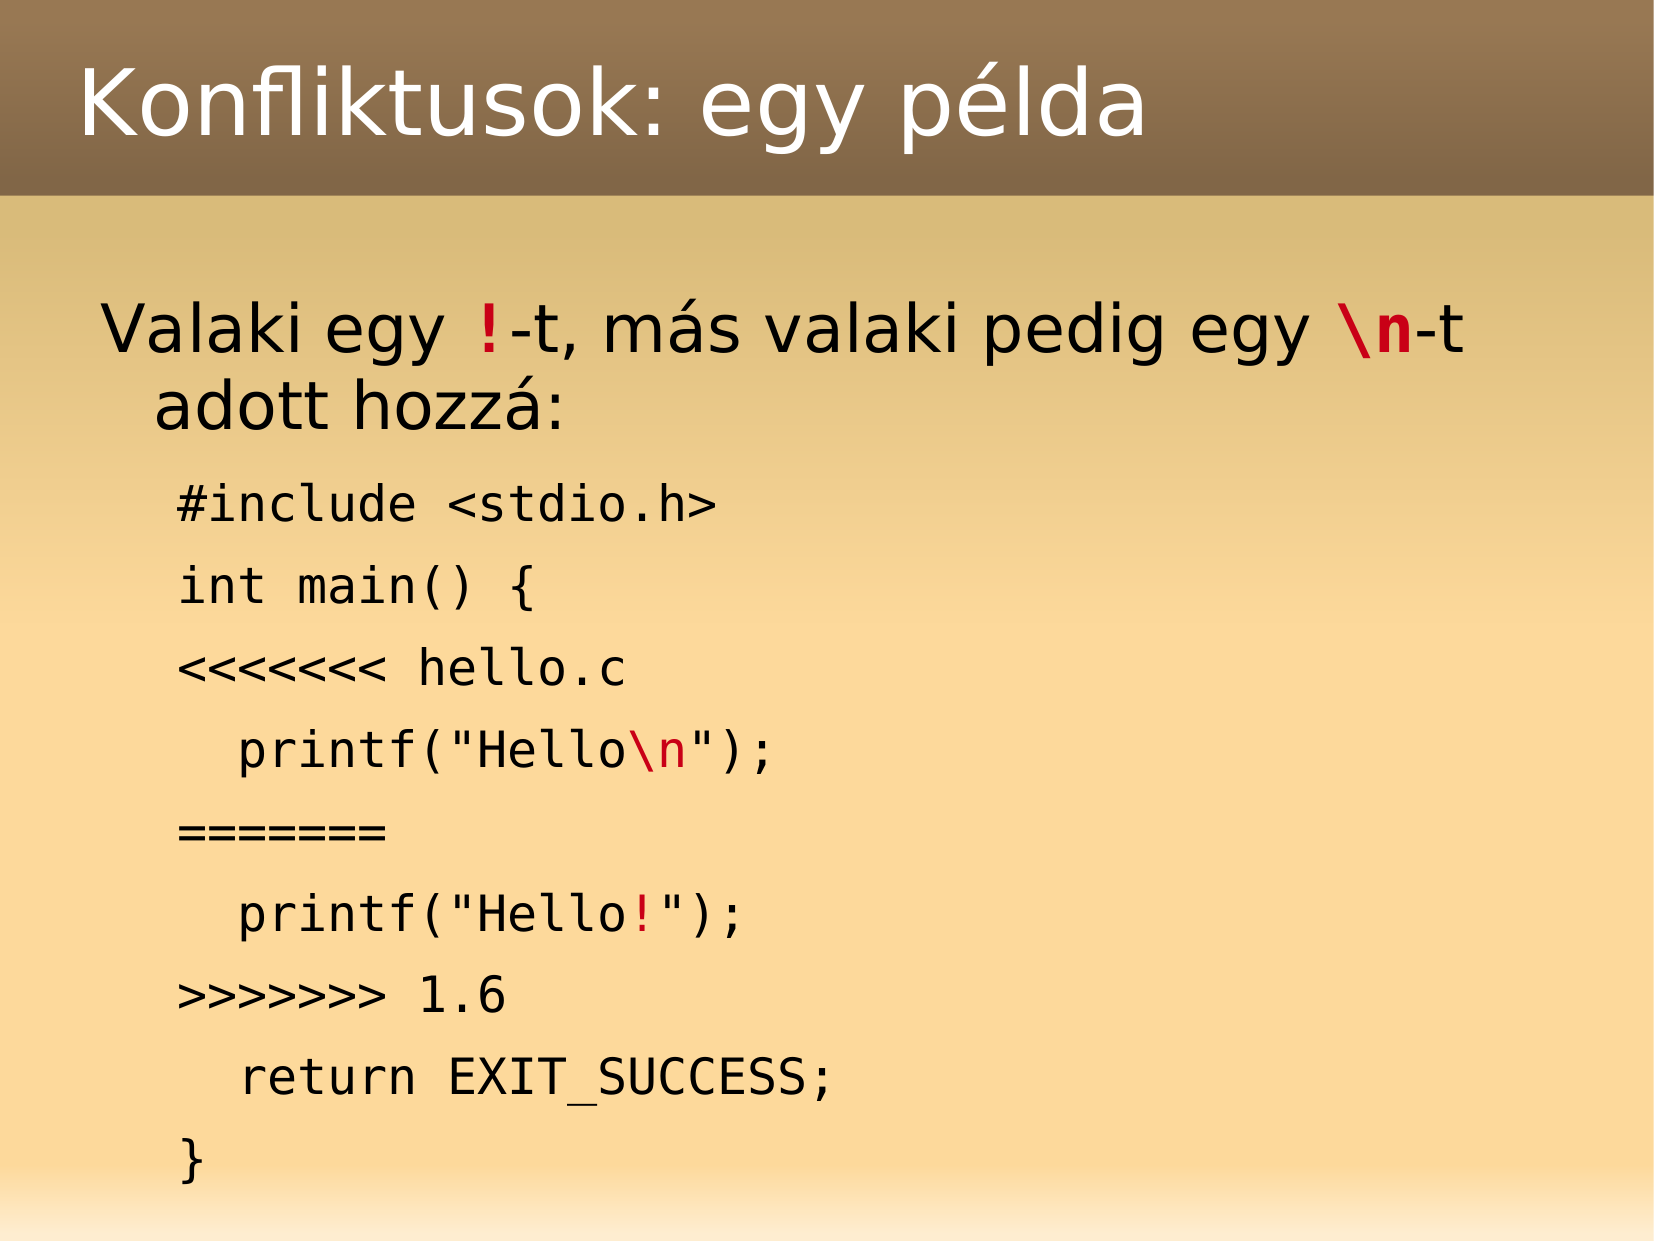

# Konfliktusok: egy példa
Valaki egy !-t, más valaki pedig egy \n-t adott hozzá:
#include <stdio.h>
int main() {
<<<<<<< hello.c
 printf("Hello\n");
=======
 printf("Hello!");
>>>>>>> 1.6
 return EXIT_SUCCESS;
}